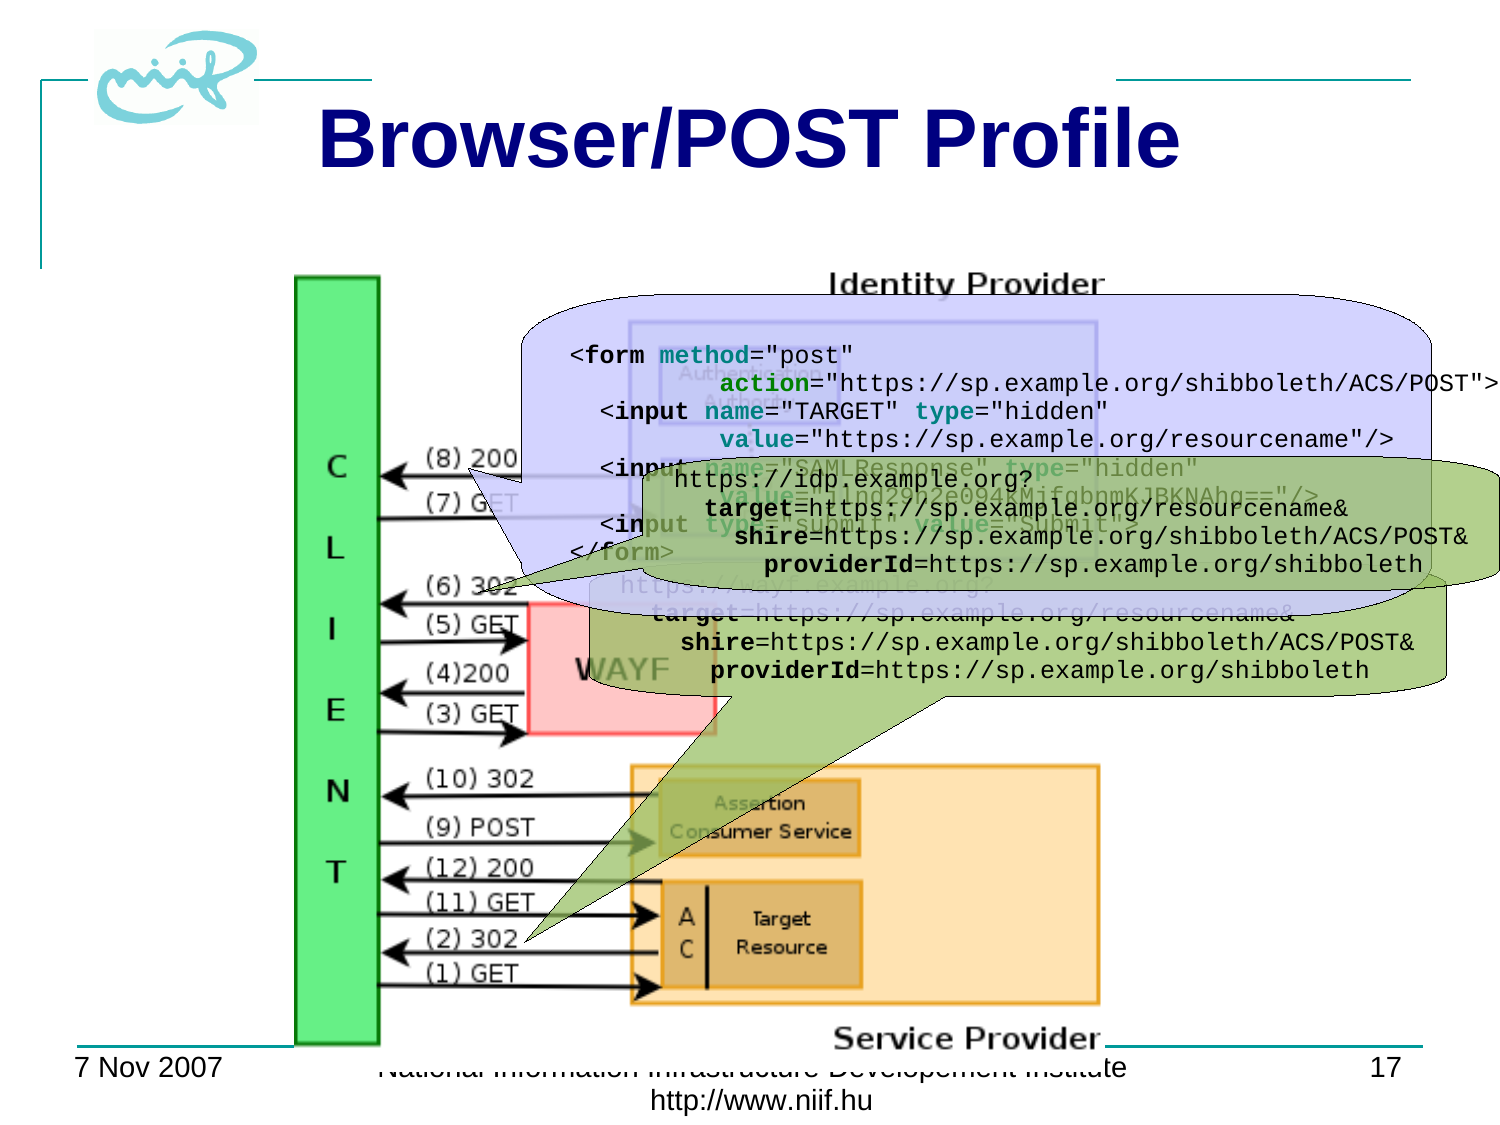

# Browser/POST Profile
<form method="post"
	action="https://sp.example.org/shibboleth/ACS/POST">
 <input name="TARGET" type="hidden"
	value="https://sp.example.org/resourcename"/>
 <input name="SAMLResponse" type="hidden"
	value="jlnd29h2e094kMjfgbnmKJBKNAhg=="/>
 <input type="submit" value="Submit">
</form>
https://idp.example.org?
 target=https://sp.example.org/resourcename&
 shire=https://sp.example.org/shibboleth/ACS/POST&
 providerId=https://sp.example.org/shibboleth
https://wayf.example.org?
 target=https://sp.example.org/resourcename&
 shire=https://sp.example.org/shibboleth/ACS/POST&
 providerId=https://sp.example.org/shibboleth